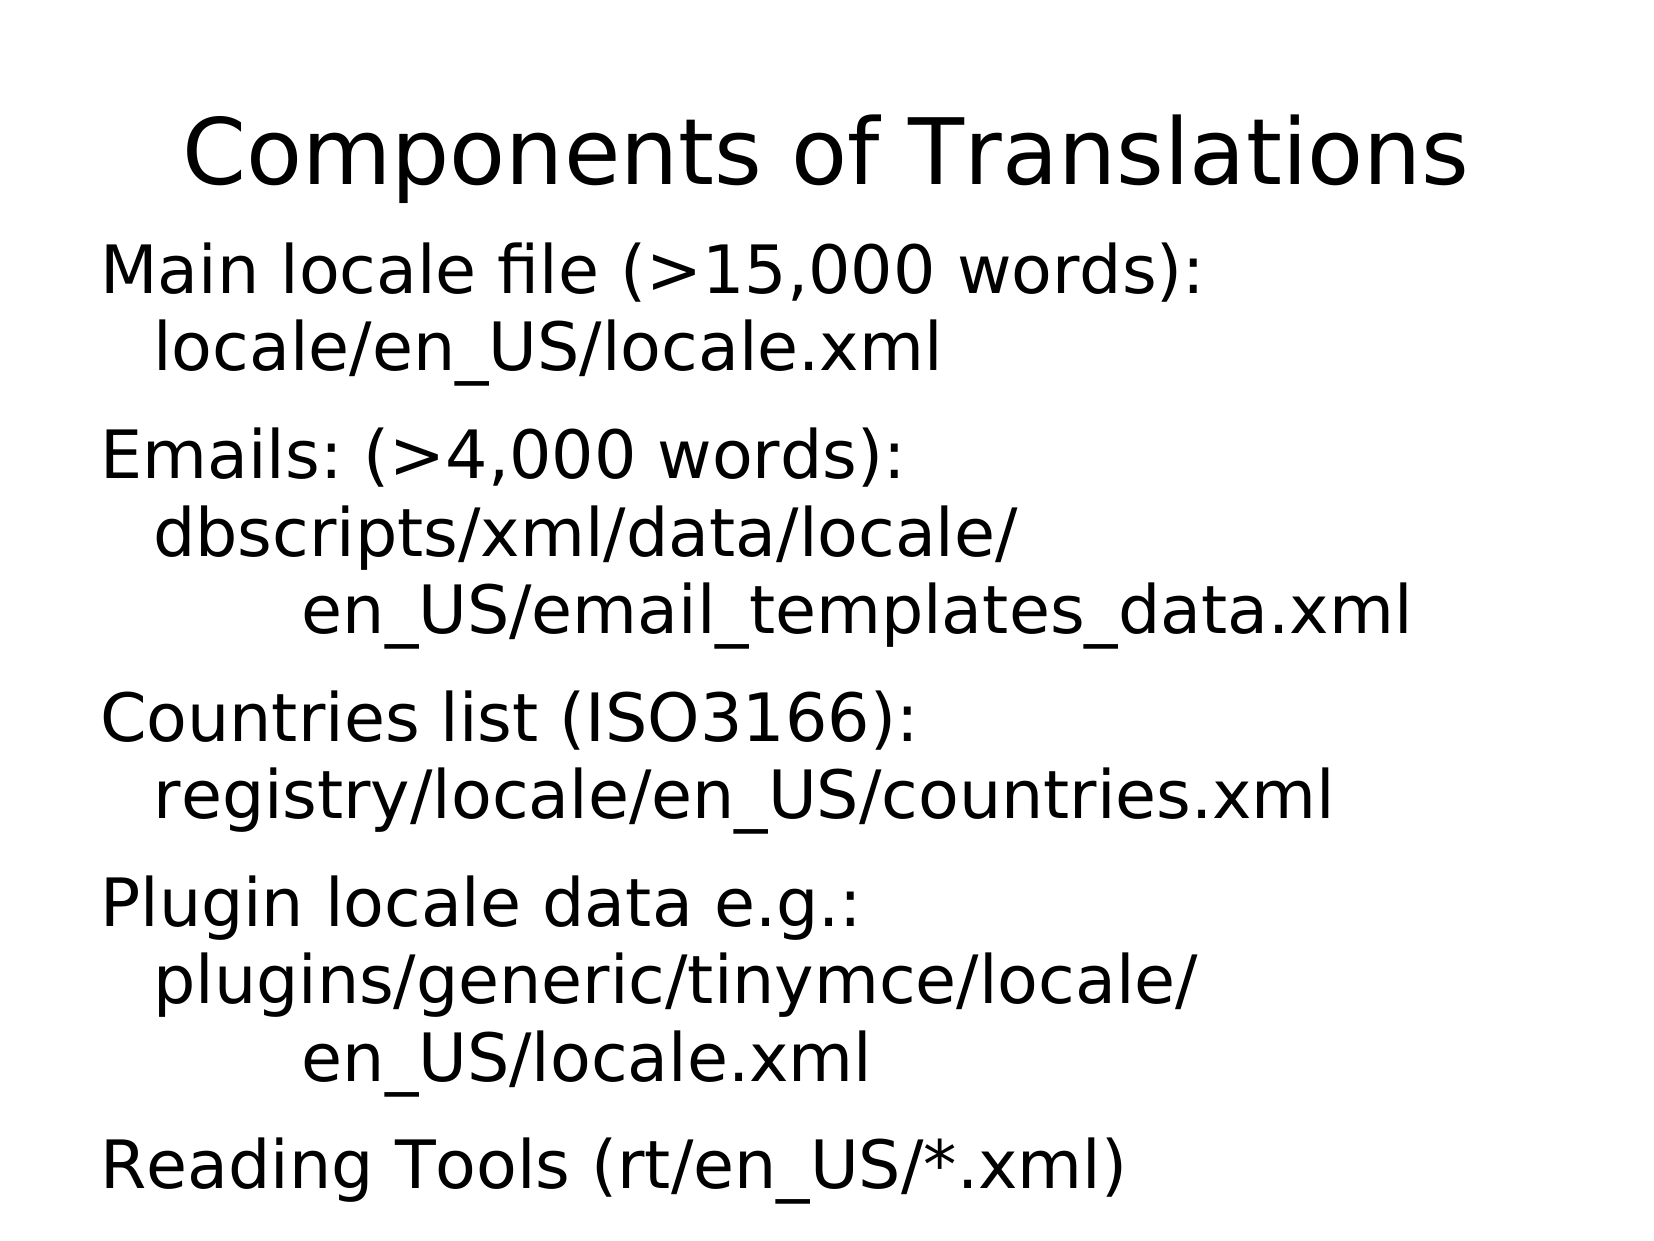

# Components of Translations
Main locale file (>15,000 words):
locale/en_US/locale.xml
Emails: (>4,000 words):
dbscripts/xml/data/locale/
 en_US/email_templates_data.xml
Countries list (ISO3166):
registry/locale/en_US/countries.xml
Plugin locale data e.g.:
plugins/generic/tinymce/locale/
 en_US/locale.xml
Reading Tools (rt/en_US/*.xml)